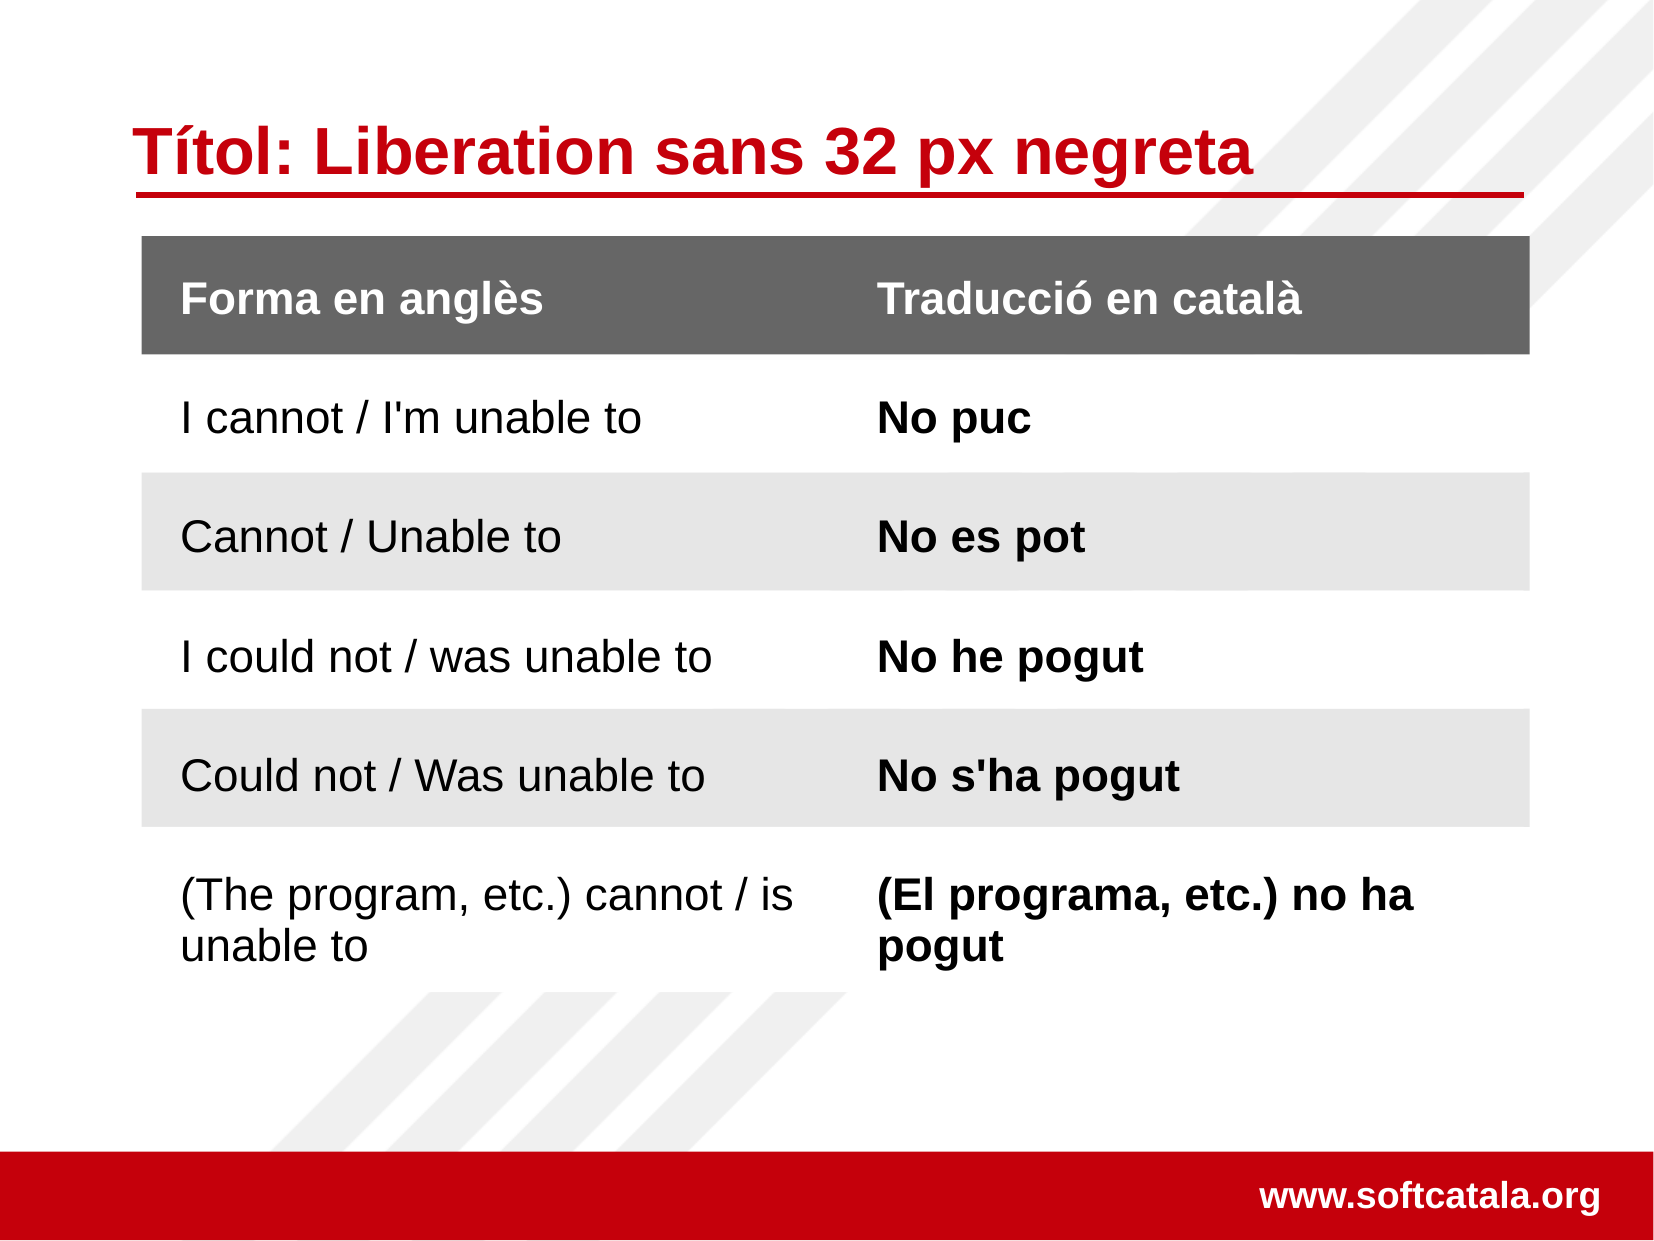

S
Títol: Liberation sans 32 px negreta
Forma en anglès
I cannot / I'm unable to
Cannot / Unable to
I could not / was unable to
Could not / Was unable to
(The program, etc.) cannot / is unable to
Traducció en català
No puc
No es pot
No he pogut
No s'ha pogut
(El programa, etc.) no ha pogut
 www.softcatala.org